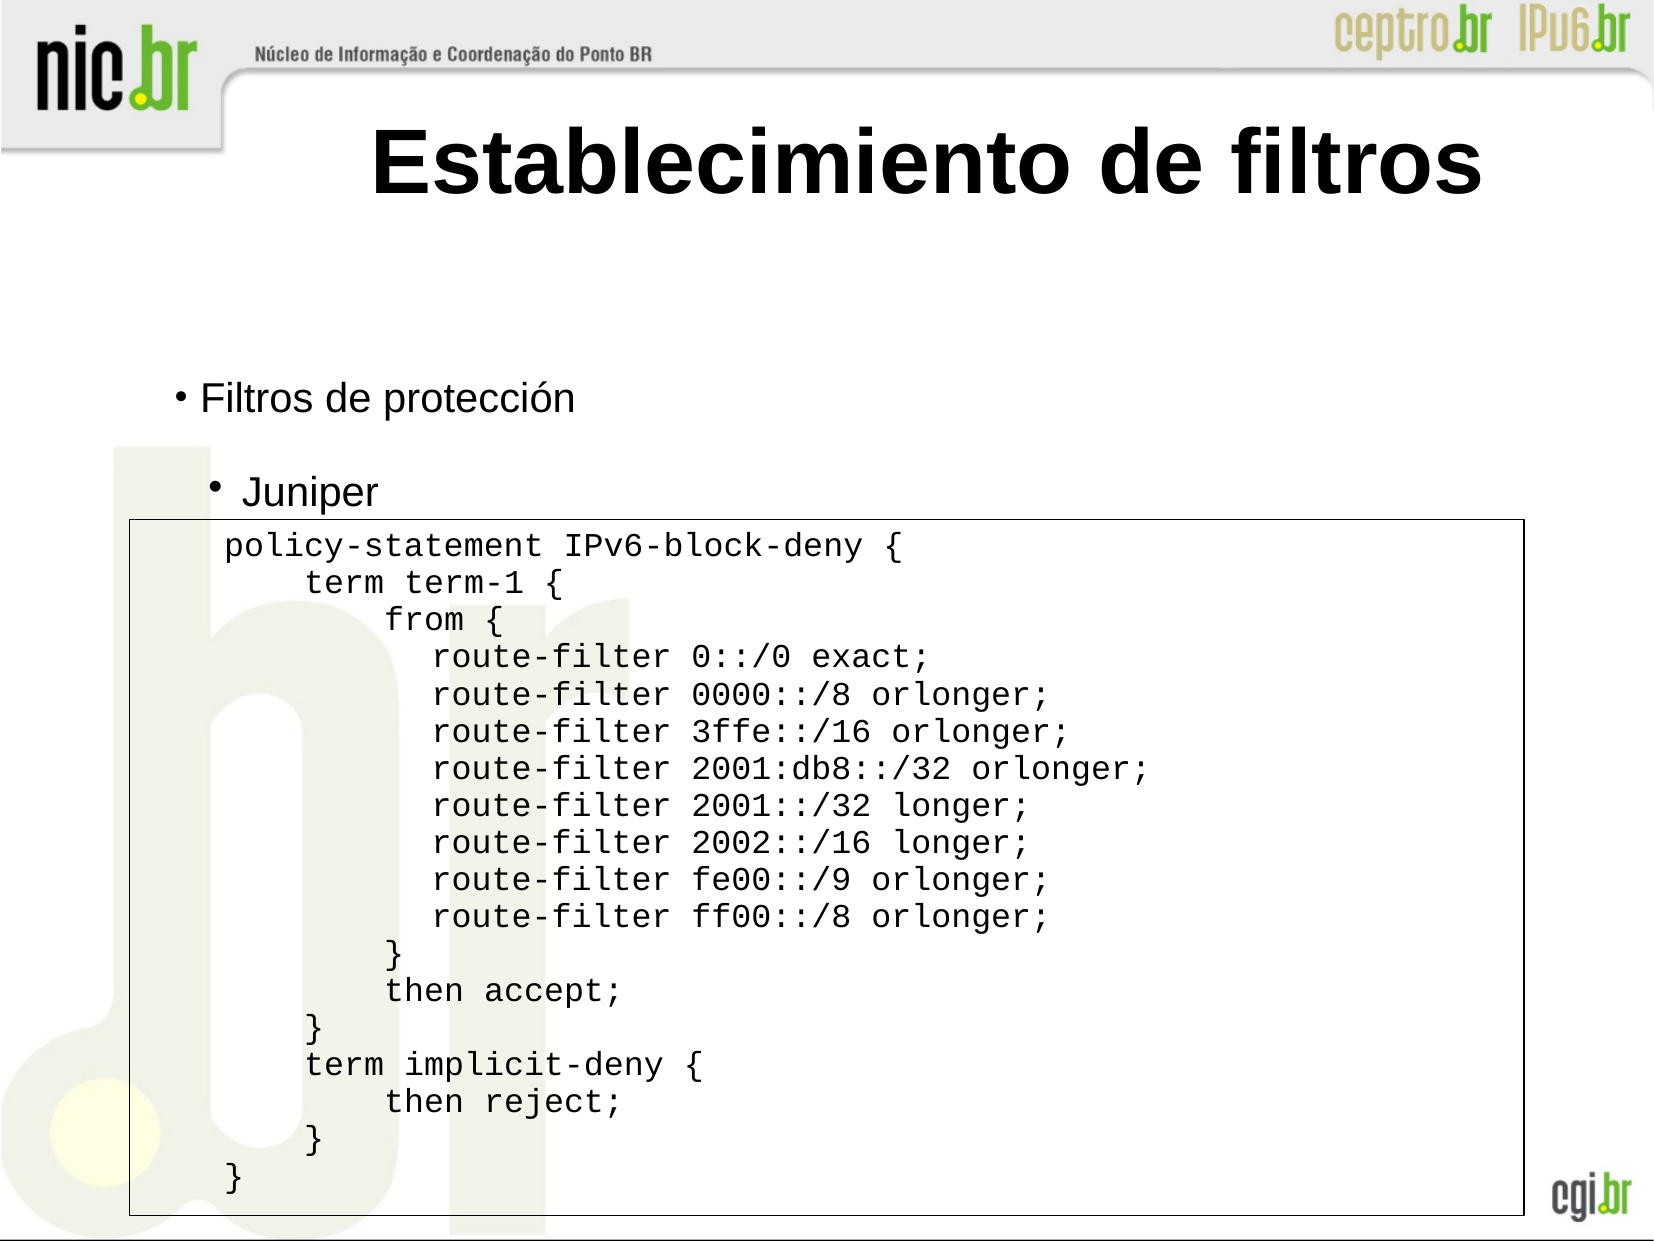

Establecimiento de filtros
 Filtros de protección
Juniper
 policy-statement IPv6-block-deny {
 term term-1 {
 from {
		 route-filter 0::/0 exact;
		 route-filter 0000::/8 orlonger;
		 route-filter 3ffe::/16 orlonger;
		 route-filter 2001:db8::/32 orlonger;
		 route-filter 2001::/32 longer;
		 route-filter 2002::/16 longer;
		 route-filter fe00::/9 orlonger;
		 route-filter ff00::/8 orlonger;
 }
 then accept;
 }
 term implicit-deny {
 then reject;
 }
 }